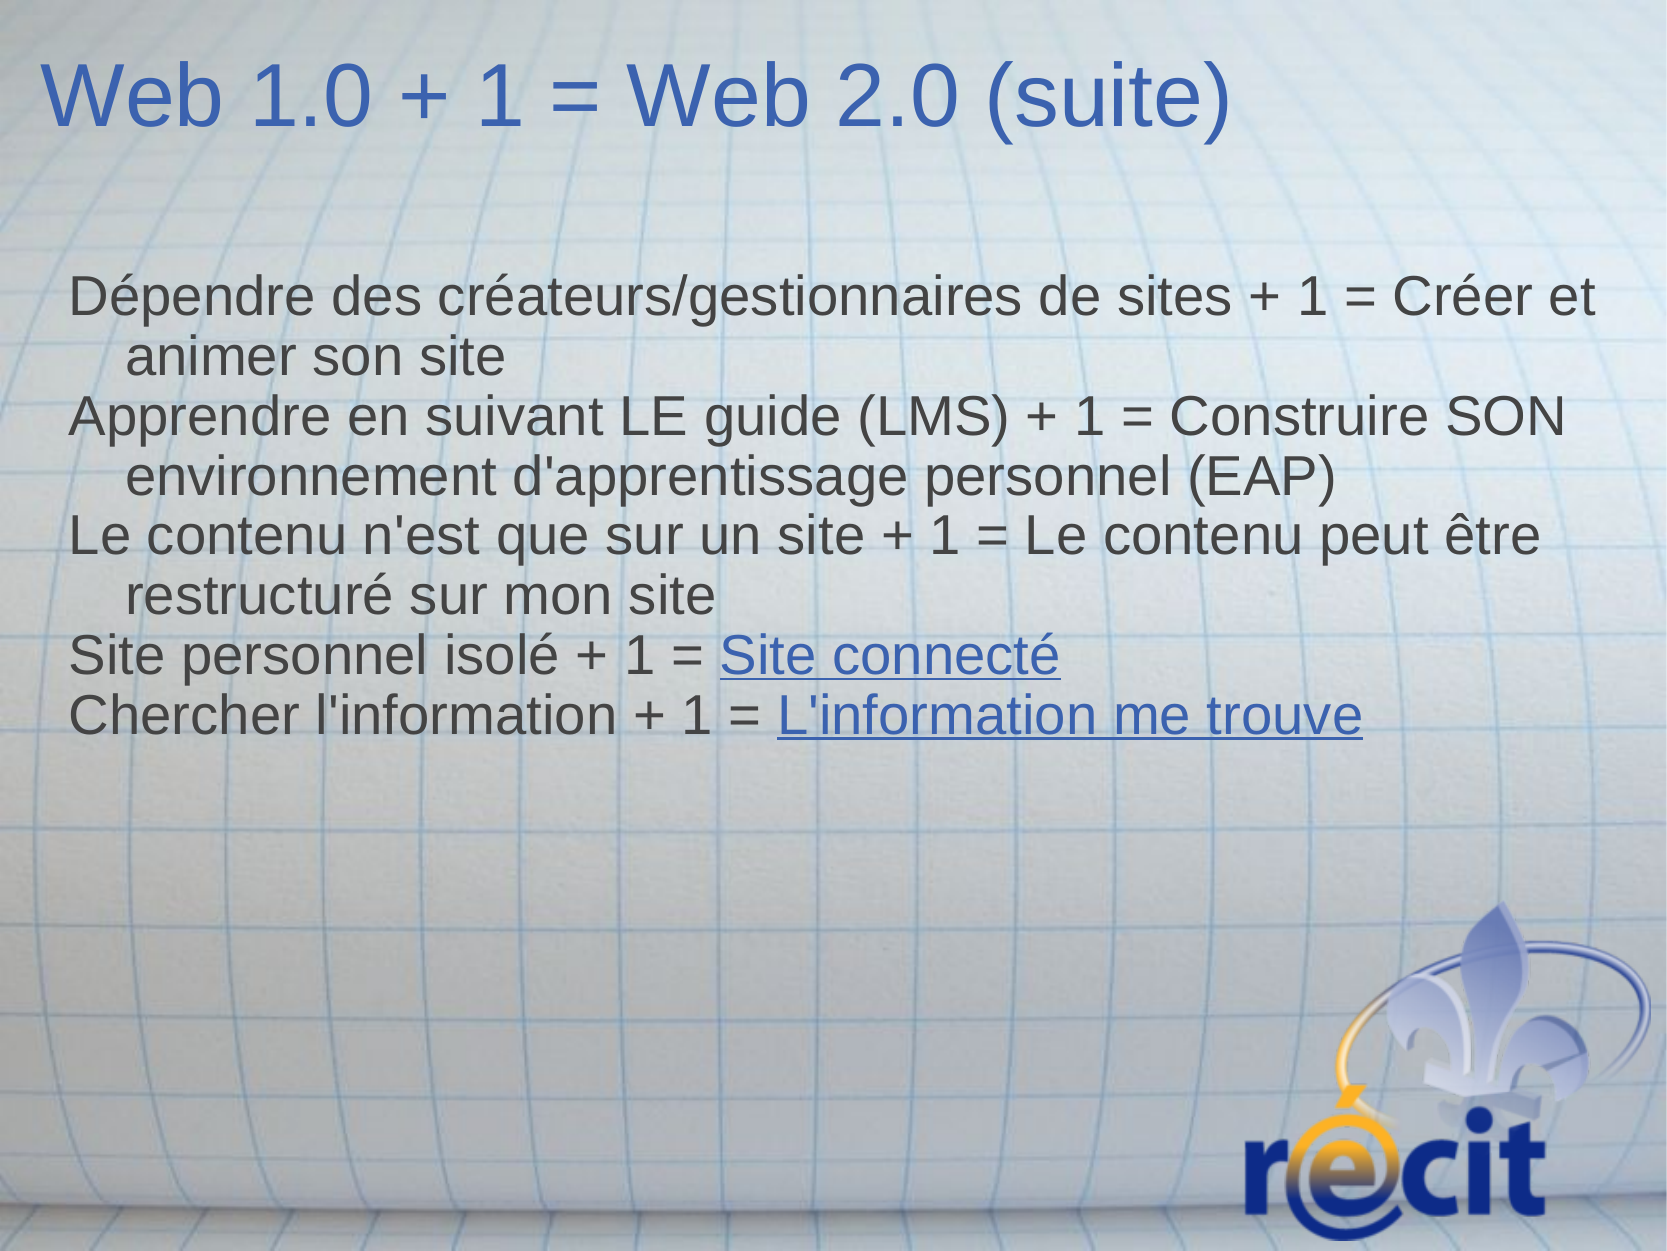

# Web 1.0 + 1 = Web 2.0 (suite)‏
Dépendre des créateurs/gestionnaires de sites + 1 = Créer et animer son site
Apprendre en suivant LE guide (LMS) + 1 = Construire SON environnement d'apprentissage personnel (EAP)‏
Le contenu n'est que sur un site + 1 = Le contenu peut être restructuré sur mon site
Site personnel isolé + 1 = Site connecté
Chercher l'information + 1 = L'information me trouve